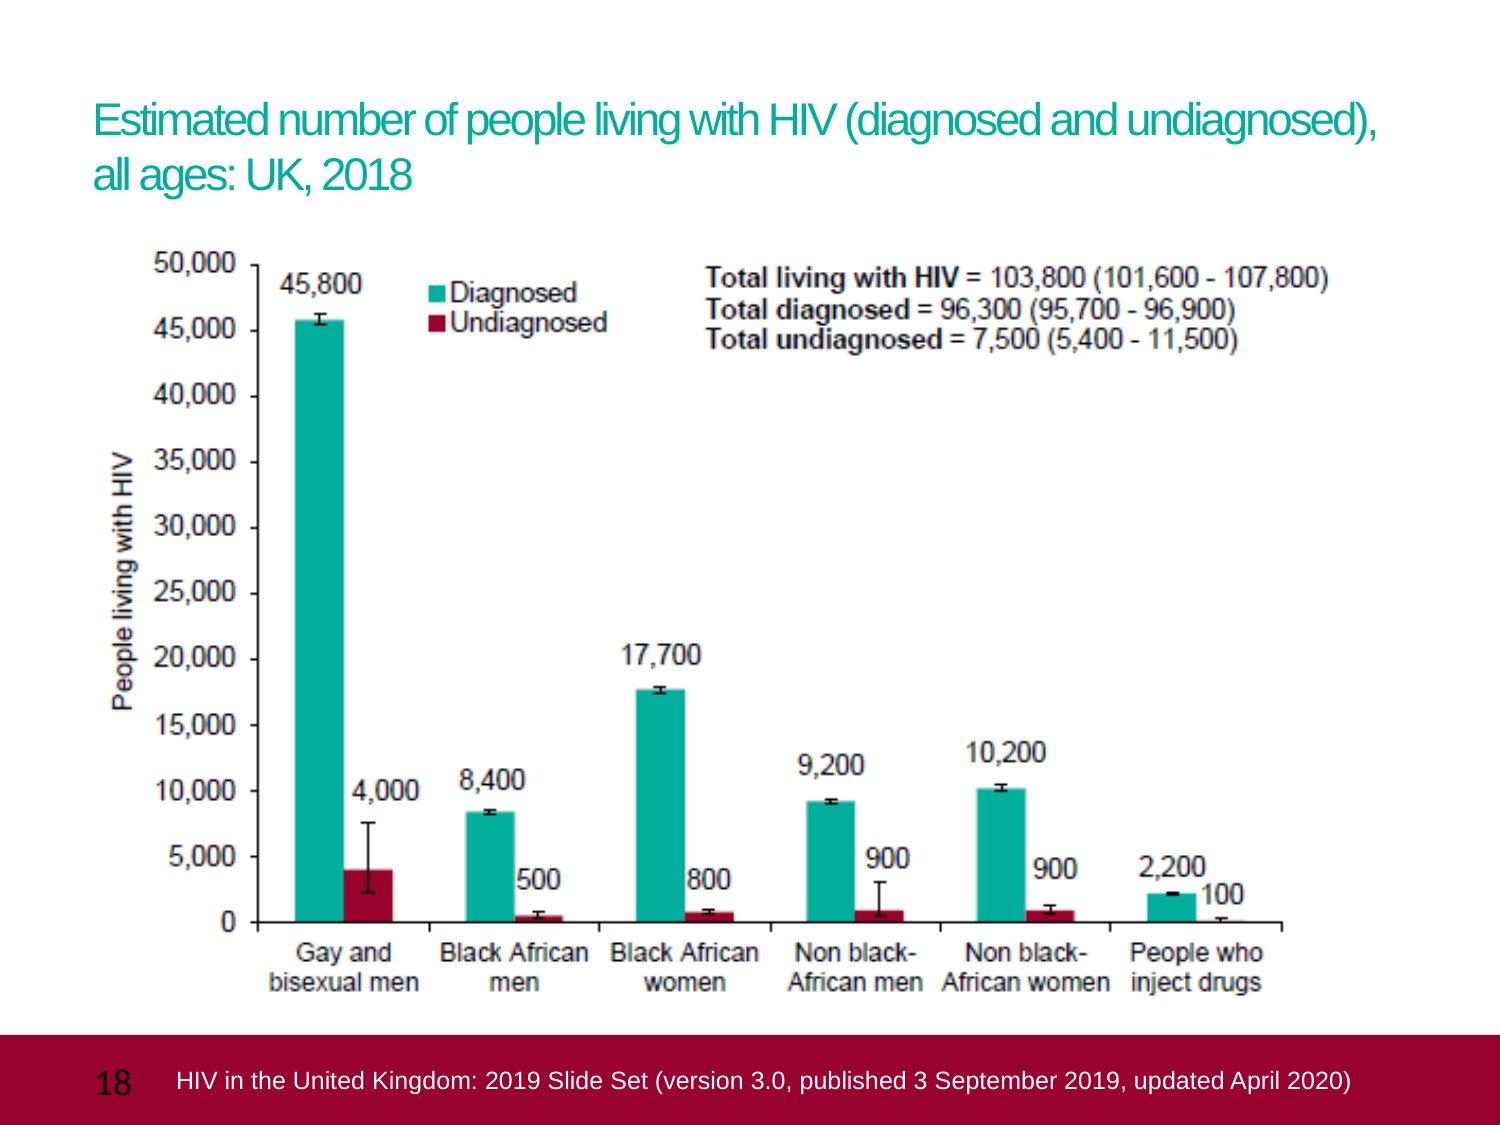

# Estimated number of people living with HIV (diagnosed and undiagnosed), all ages: UK, 2018
 1
HIV in the United Kingdom: 2019 Slide Set (version 3.0, published 3 September 2019, updated April 2020)